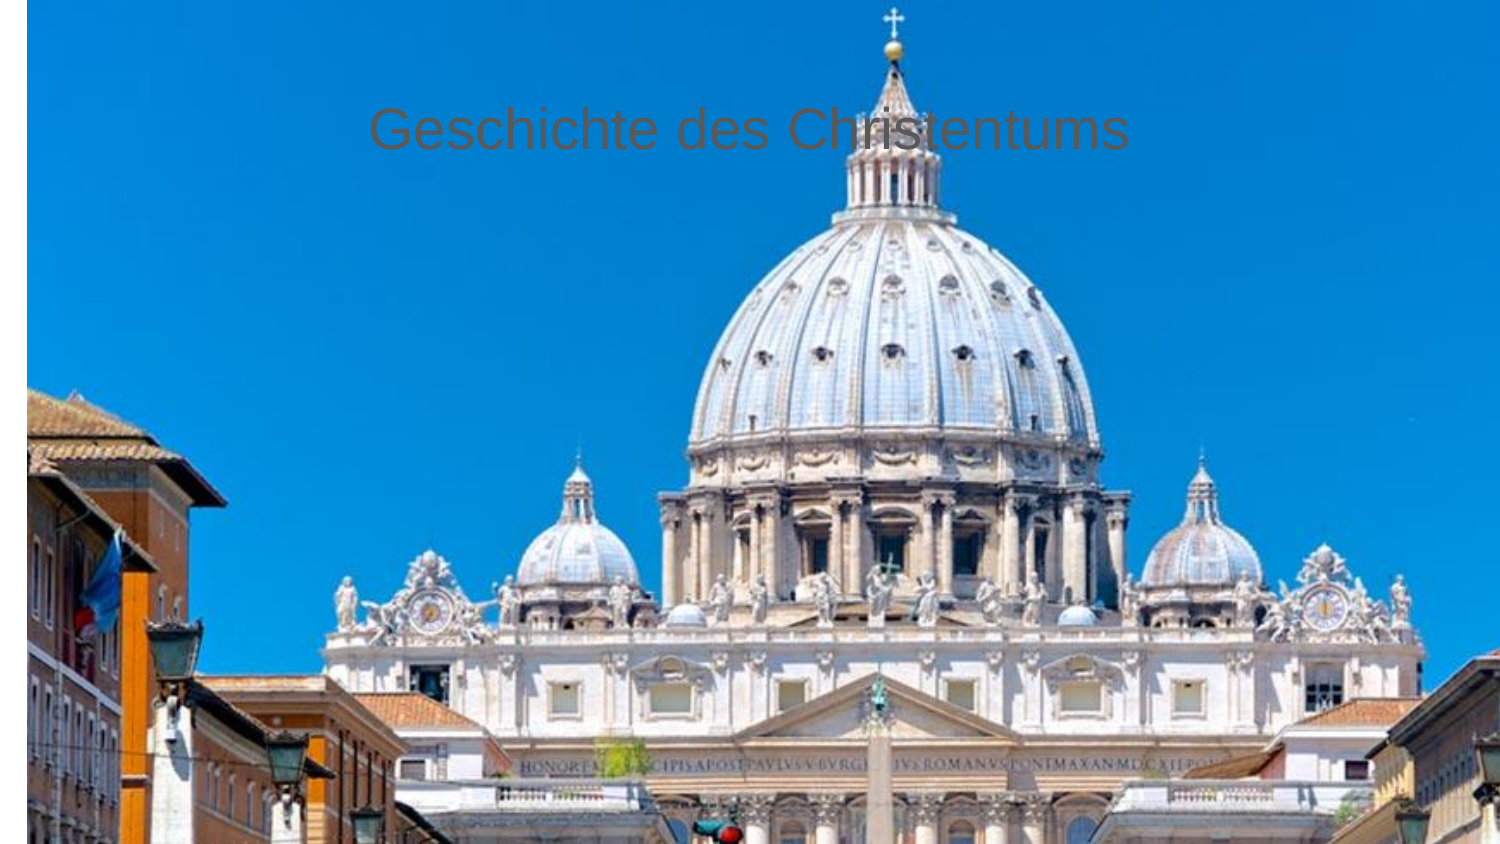

Geschichte des Christentums
# Geschichte des Christentums